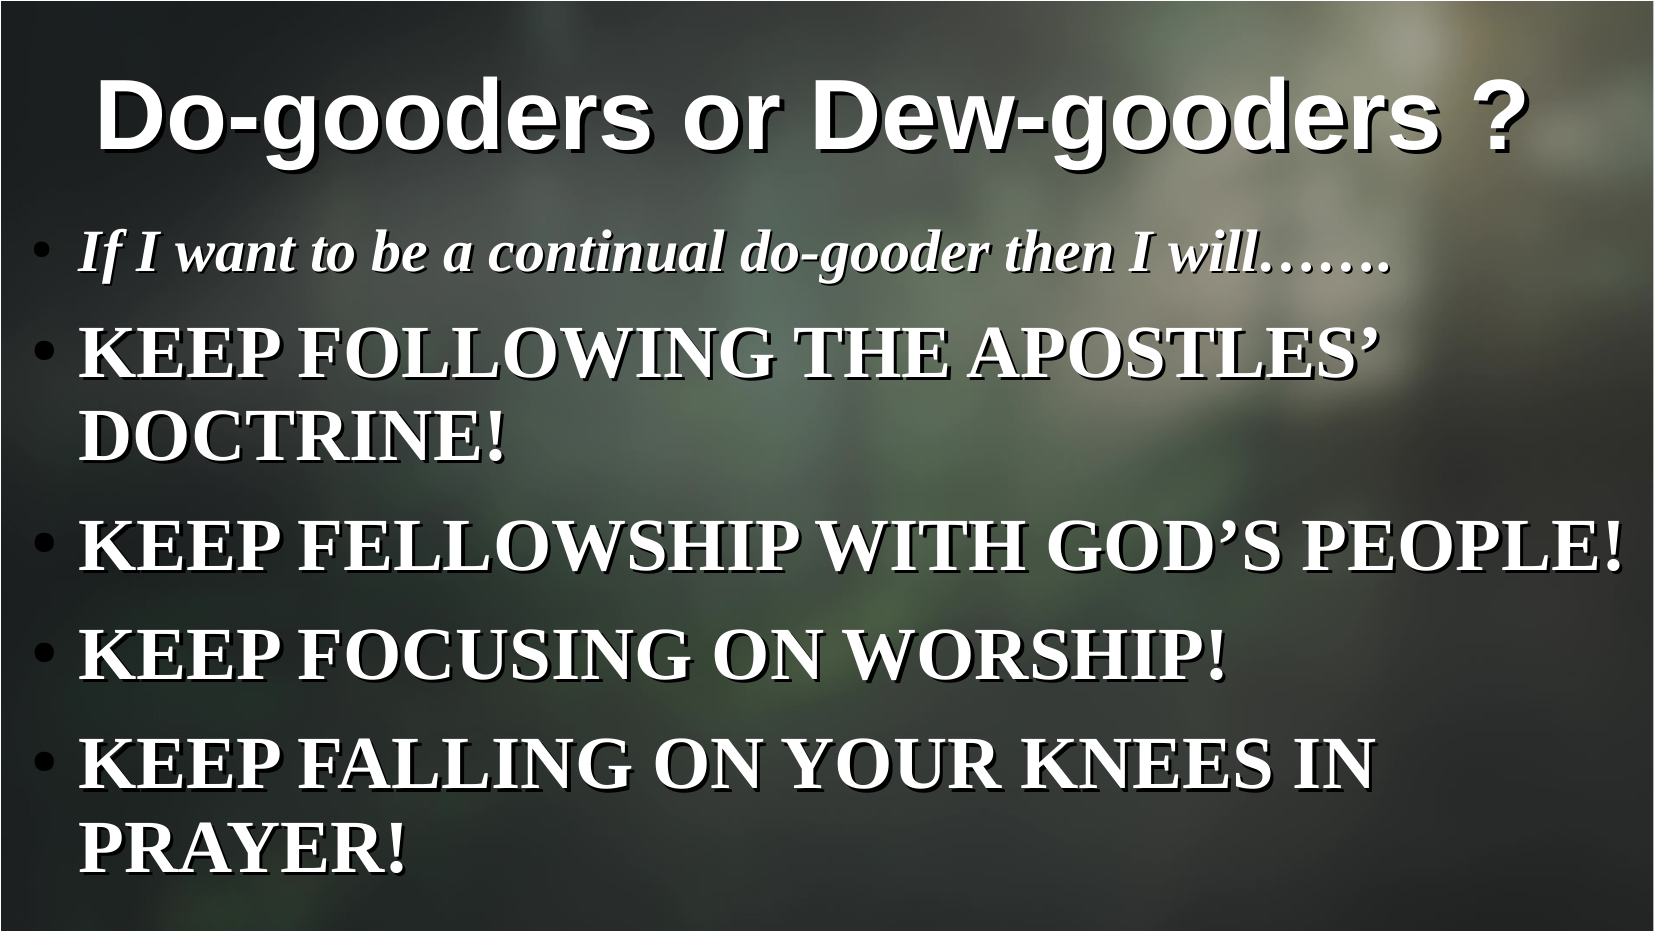

# Do-gooders or Dew-gooders ?
If I want to be a continual do-gooder then I will…….
KEEP FOLLOWING THE APOSTLES’ DOCTRINE!
KEEP FELLOWSHIP WITH GOD’S PEOPLE!
KEEP FOCUSING ON WORSHIP!
KEEP FALLING ON YOUR KNEES IN PRAYER!